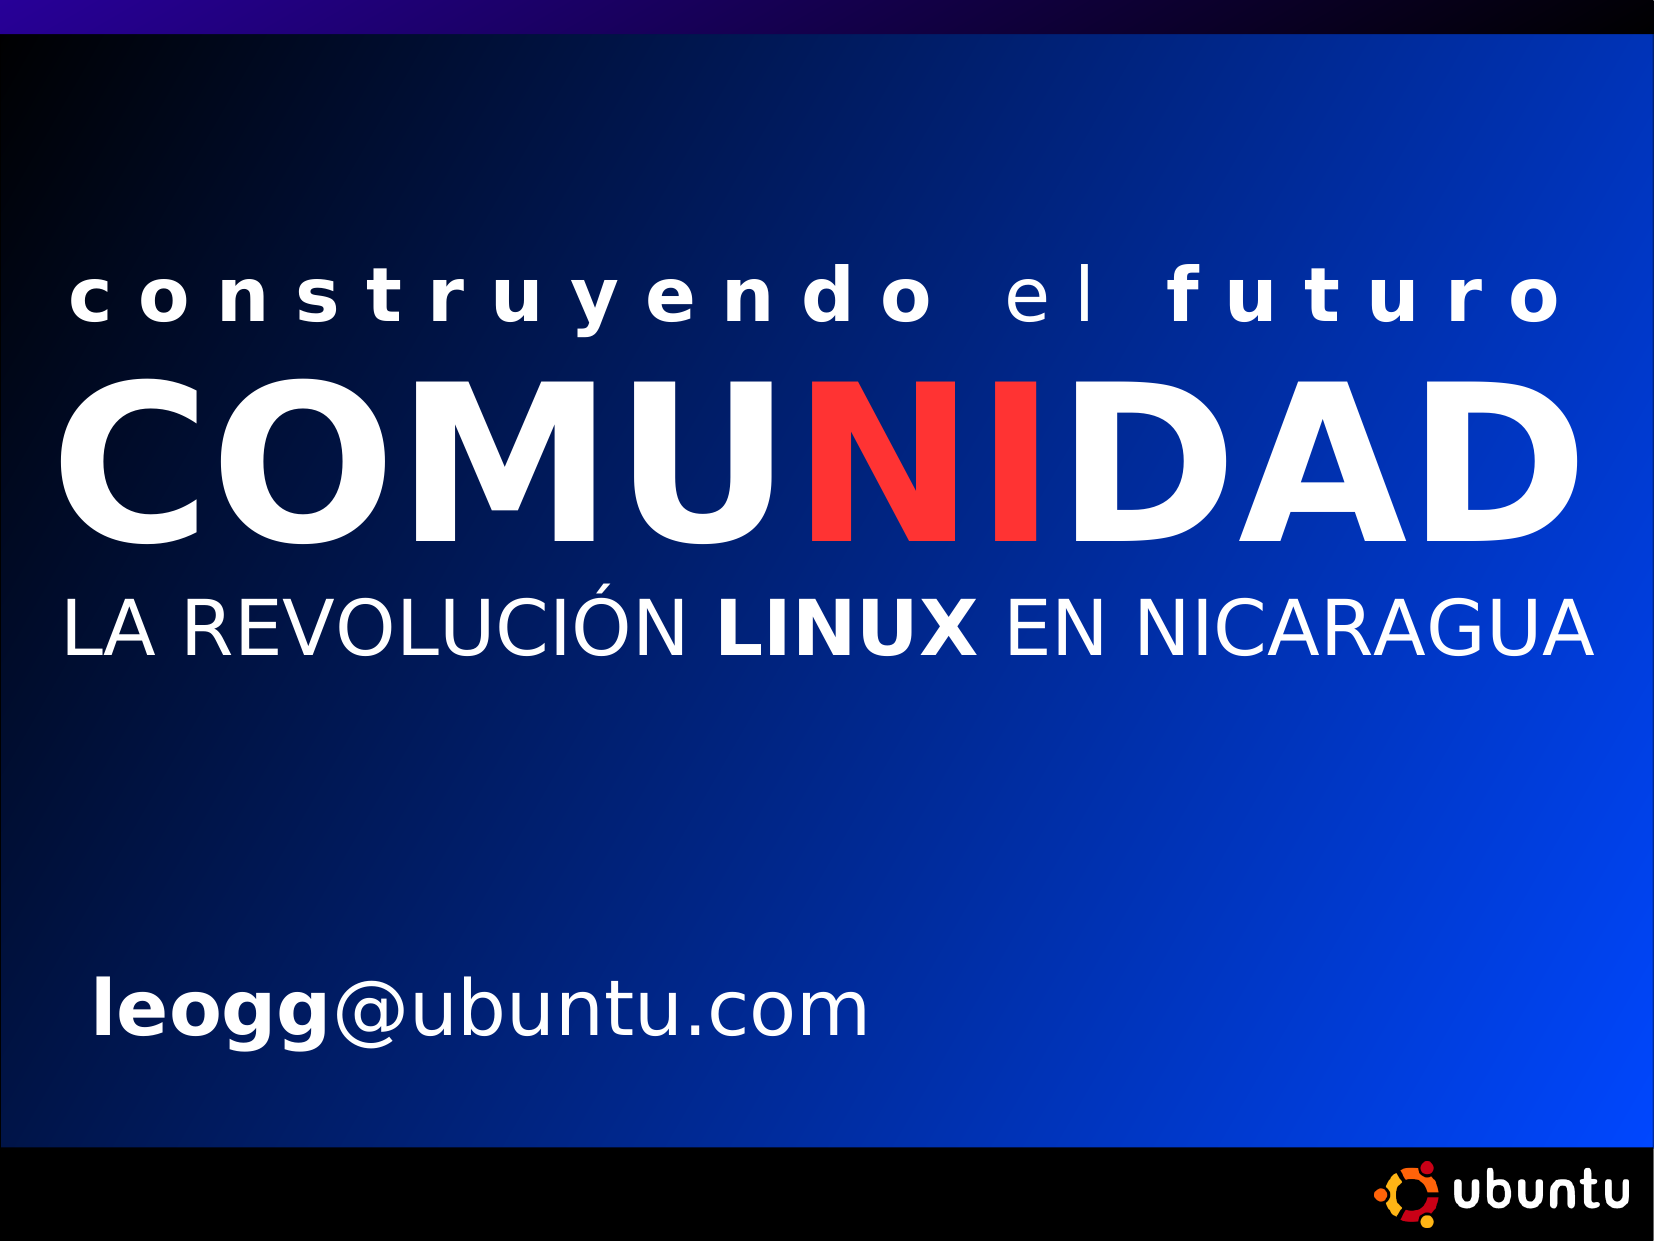

c o n s t r u y e n d o e l f u t u r o
COMUNIDAD
LA REVOLUCIÓN LINUX EN NICARAGUA
leogg@ubuntu.com